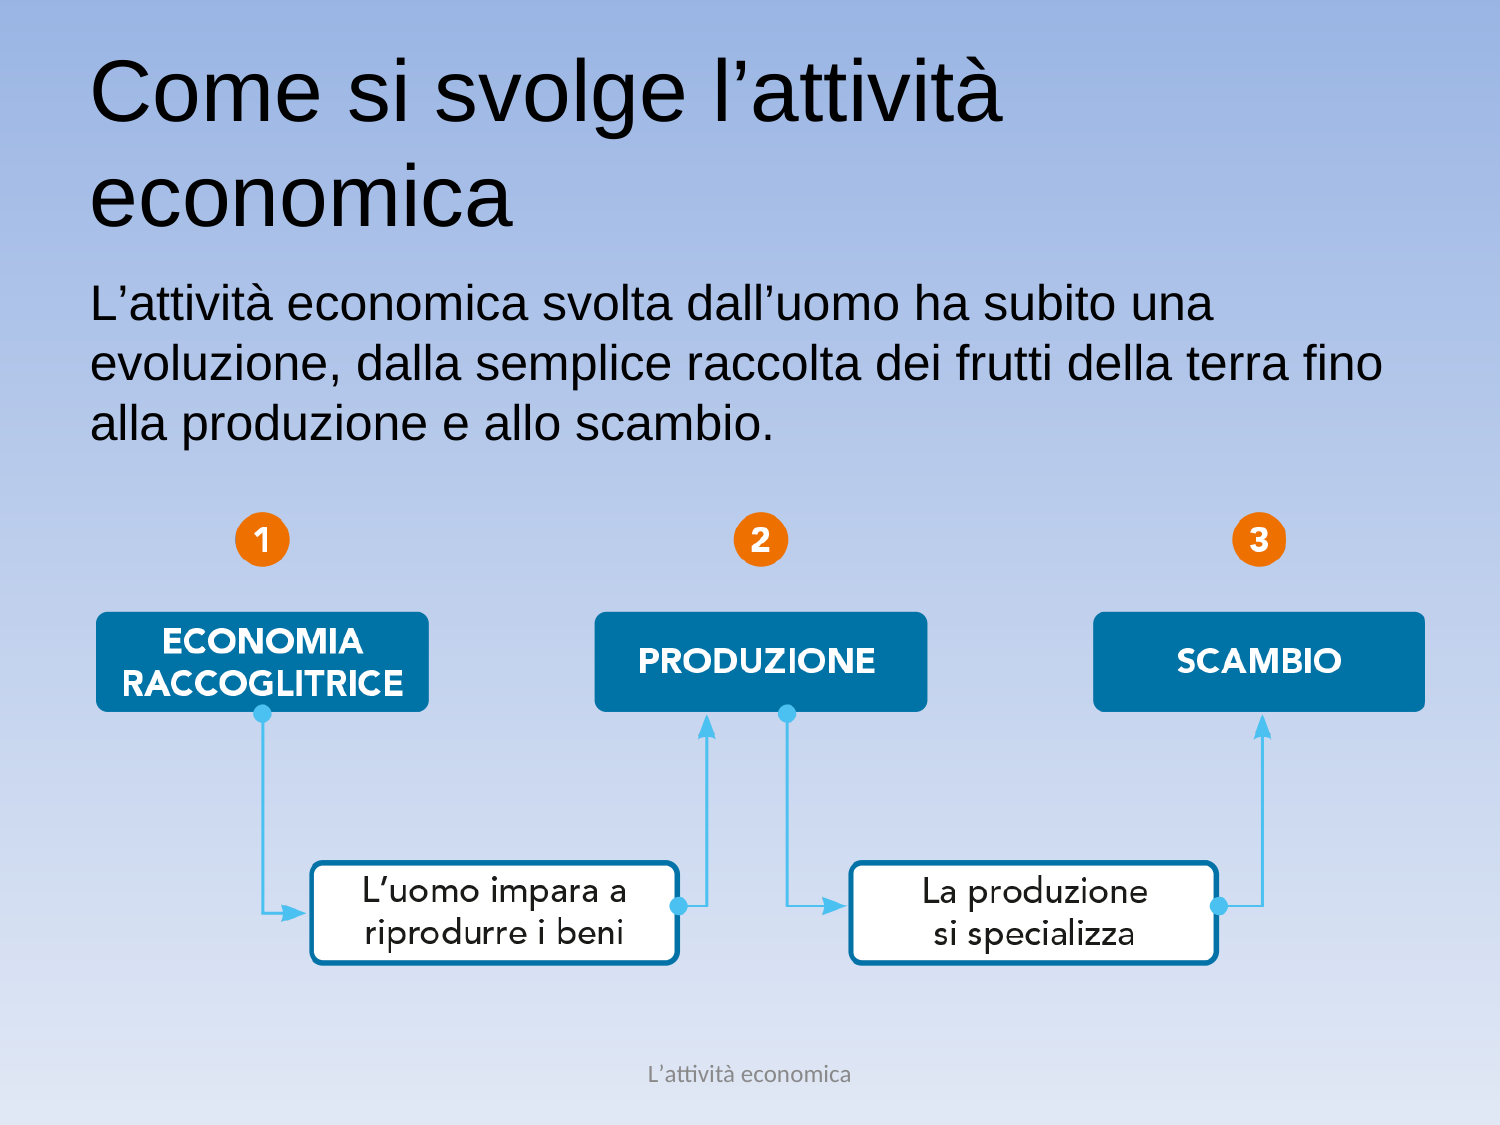

Come si svolge l’attività economica
L’attività economica svolta dall’uomo ha subito una evoluzione, dalla semplice raccolta dei frutti della terra fino alla produzione e allo scambio.
L’attività economica